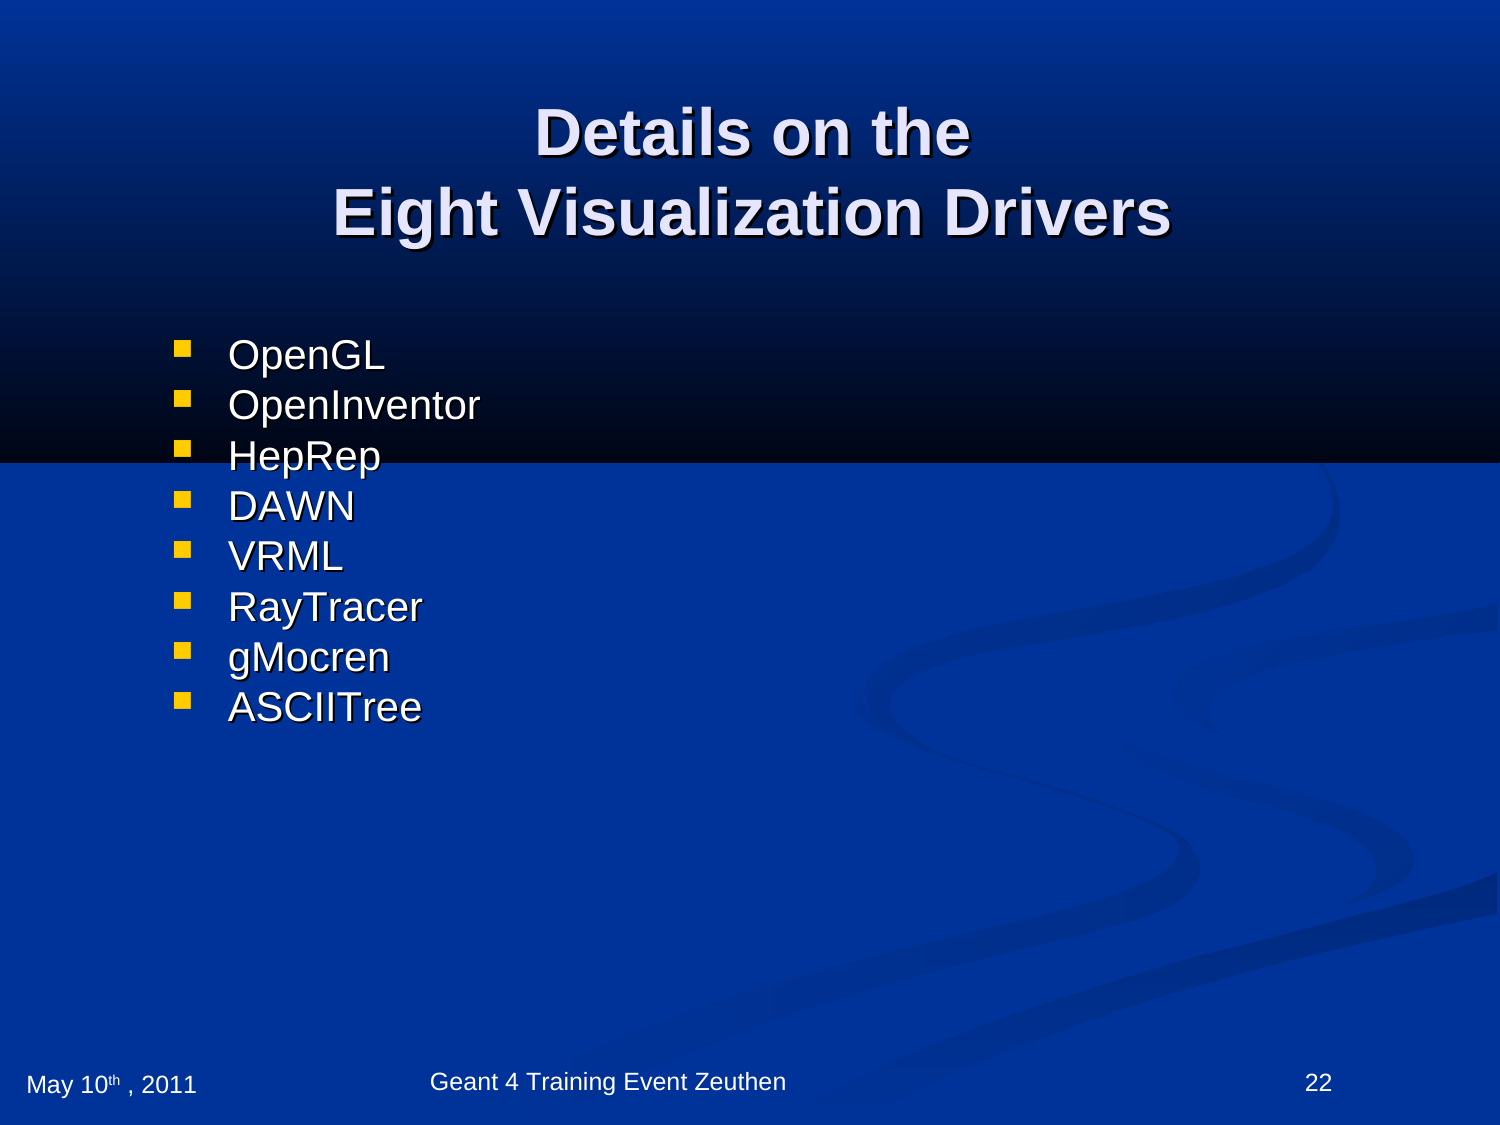

# Details on the Eight Visualization Drivers
OpenGL
OpenInventor
HepRep
DAWN
VRML
RayTracer
gMocren
ASCIITree
Introduction to Geant4 Visualization J. Perl
10 January 2011
22